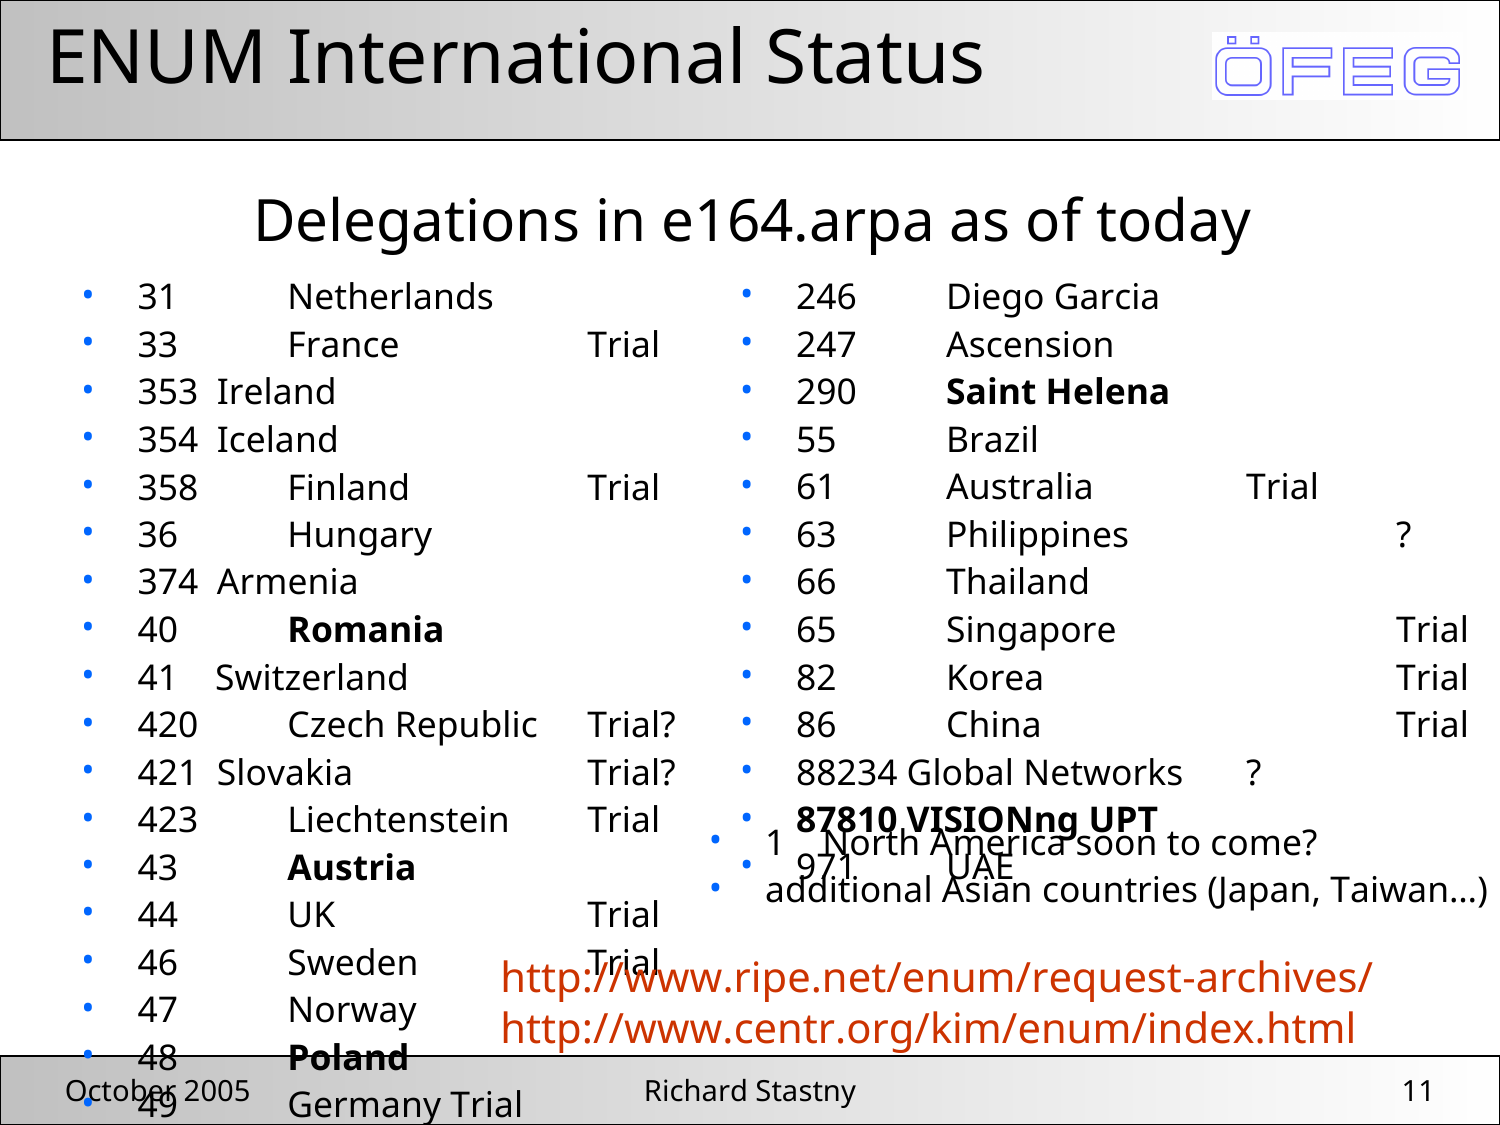

# ENUM International Status
Delegations in e164.arpa as of today
31	Netherlands
33	France		Trial
353 Ireland
354 Iceland
358	Finland		Trial
36	Hungary
374 Armenia
40	Romania
41 Switzerland
420	Czech Republic	Trial?
421 Slovakia		Trial?
423	Liechtenstein	Trial
43	Austria
44	UK		Trial
46	Sweden		Trial
47	Norway
48	Poland
49	Germany Trial
246	Diego Garcia
247	Ascension
290	Saint Helena
55	Brazil
61	Australia		Trial
63	Philippines		?
66	Thailand
65	Singapore		Trial
82	Korea			Trial
86	China			Trial
88234 Global Networks	?
87810 VISIONng UPT
971	UAE
1 North America soon to come?
additional Asian countries (Japan, Taiwan…) have trials, but not in .arpa
	http://www.ripe.net/enum/request-archives/
http://www.centr.org/kim/enum/index.html
October 2005
Richard Stastny
11